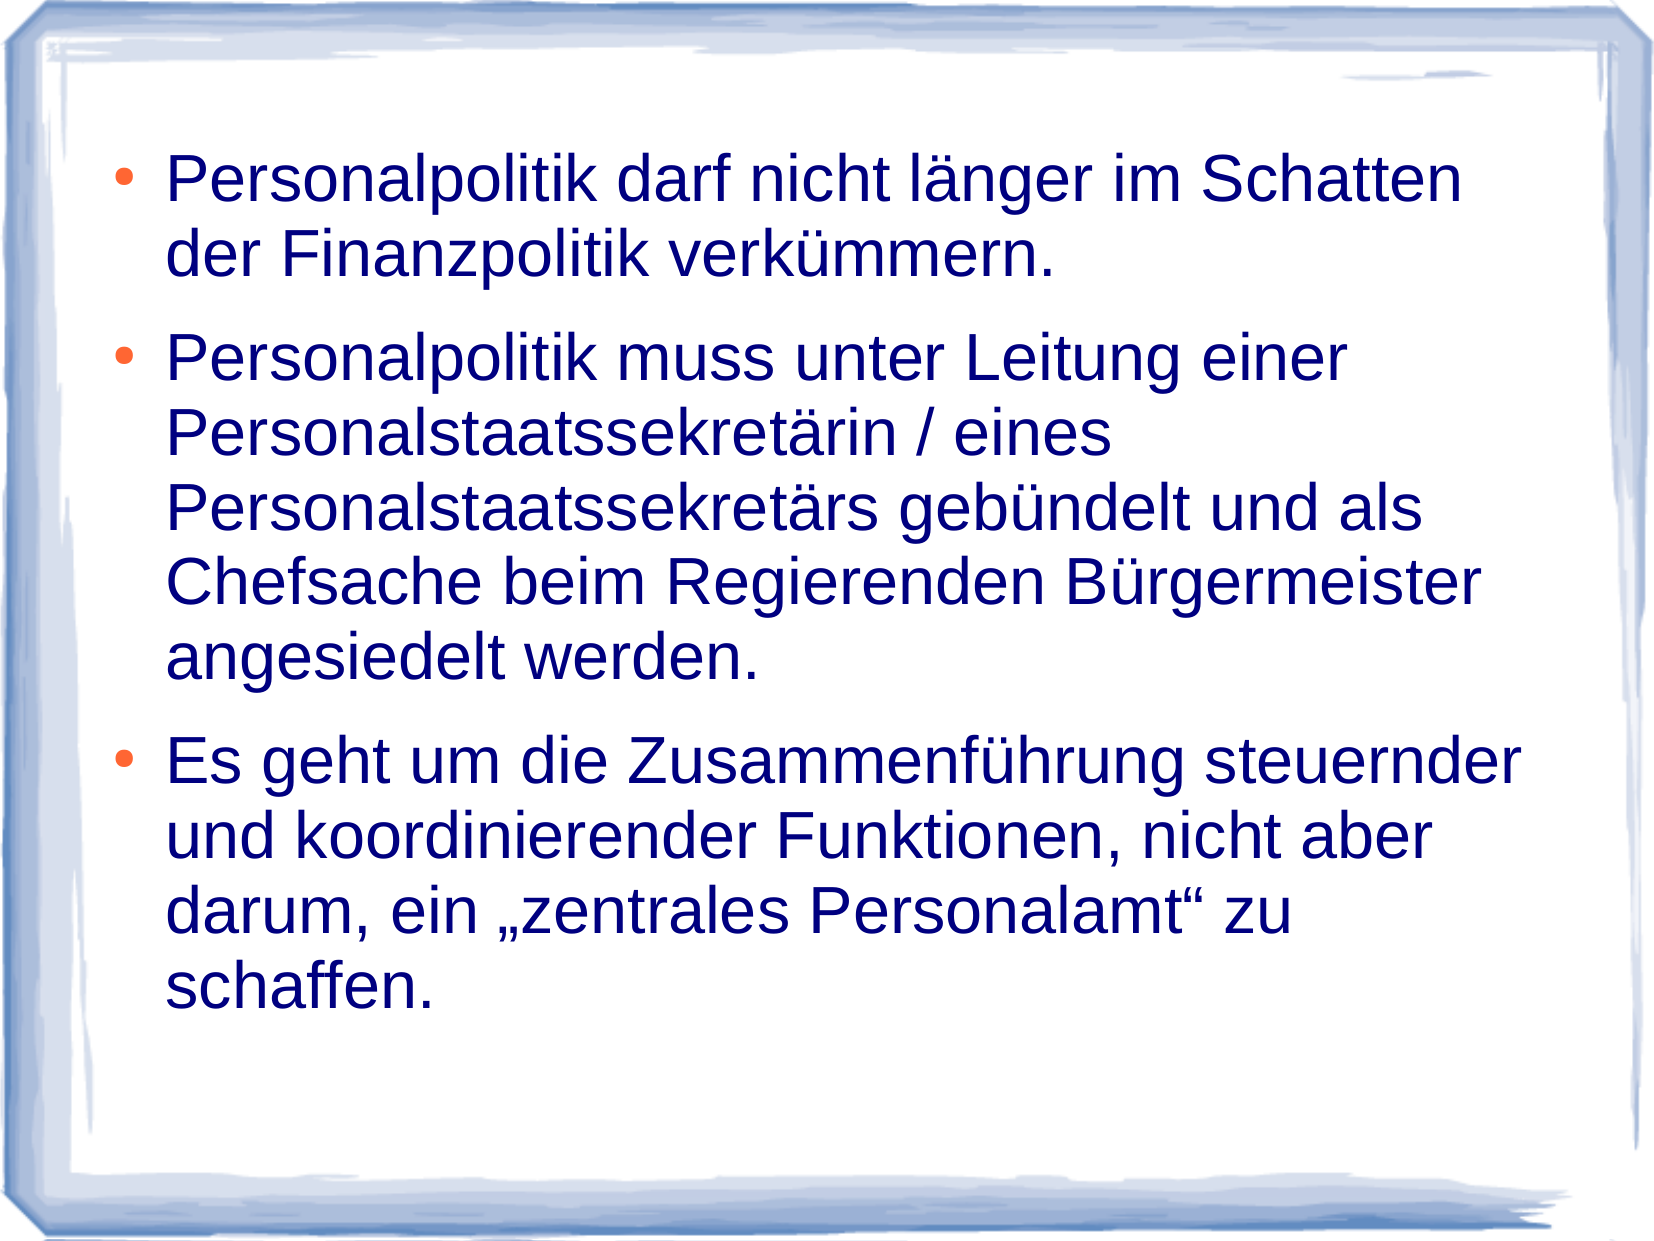

#
Personalpolitik darf nicht länger im Schatten der Finanzpolitik verkümmern.
Personalpolitik muss unter Leitung einer Personalstaatssekretärin / eines Personalstaatssekretärs gebündelt und als Chefsache beim Regierenden Bürgermeister angesiedelt werden.
Es geht um die Zusammenführung steuernder und koordinierender Funktionen, nicht aber darum, ein „zentrales Personalamt“ zu schaffen.